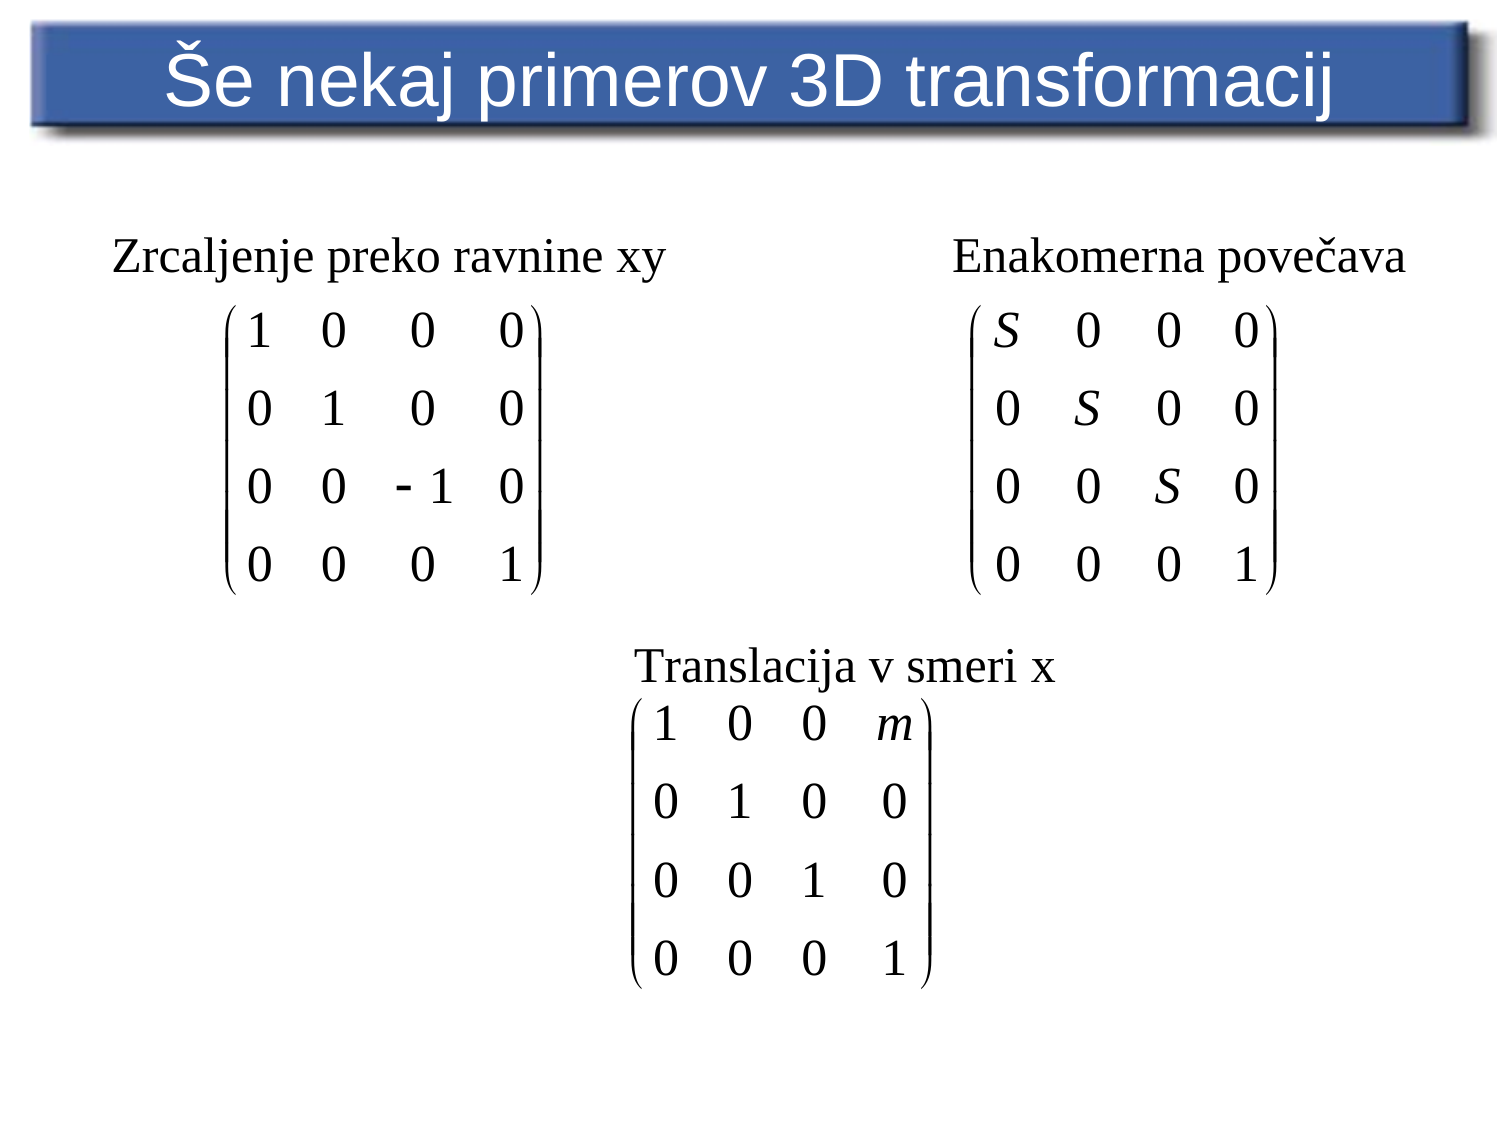

# Še nekaj primerov 3D transformacij
Zrcaljenje preko ravnine xy
Enakomerna povečava
Translacija v smeri x